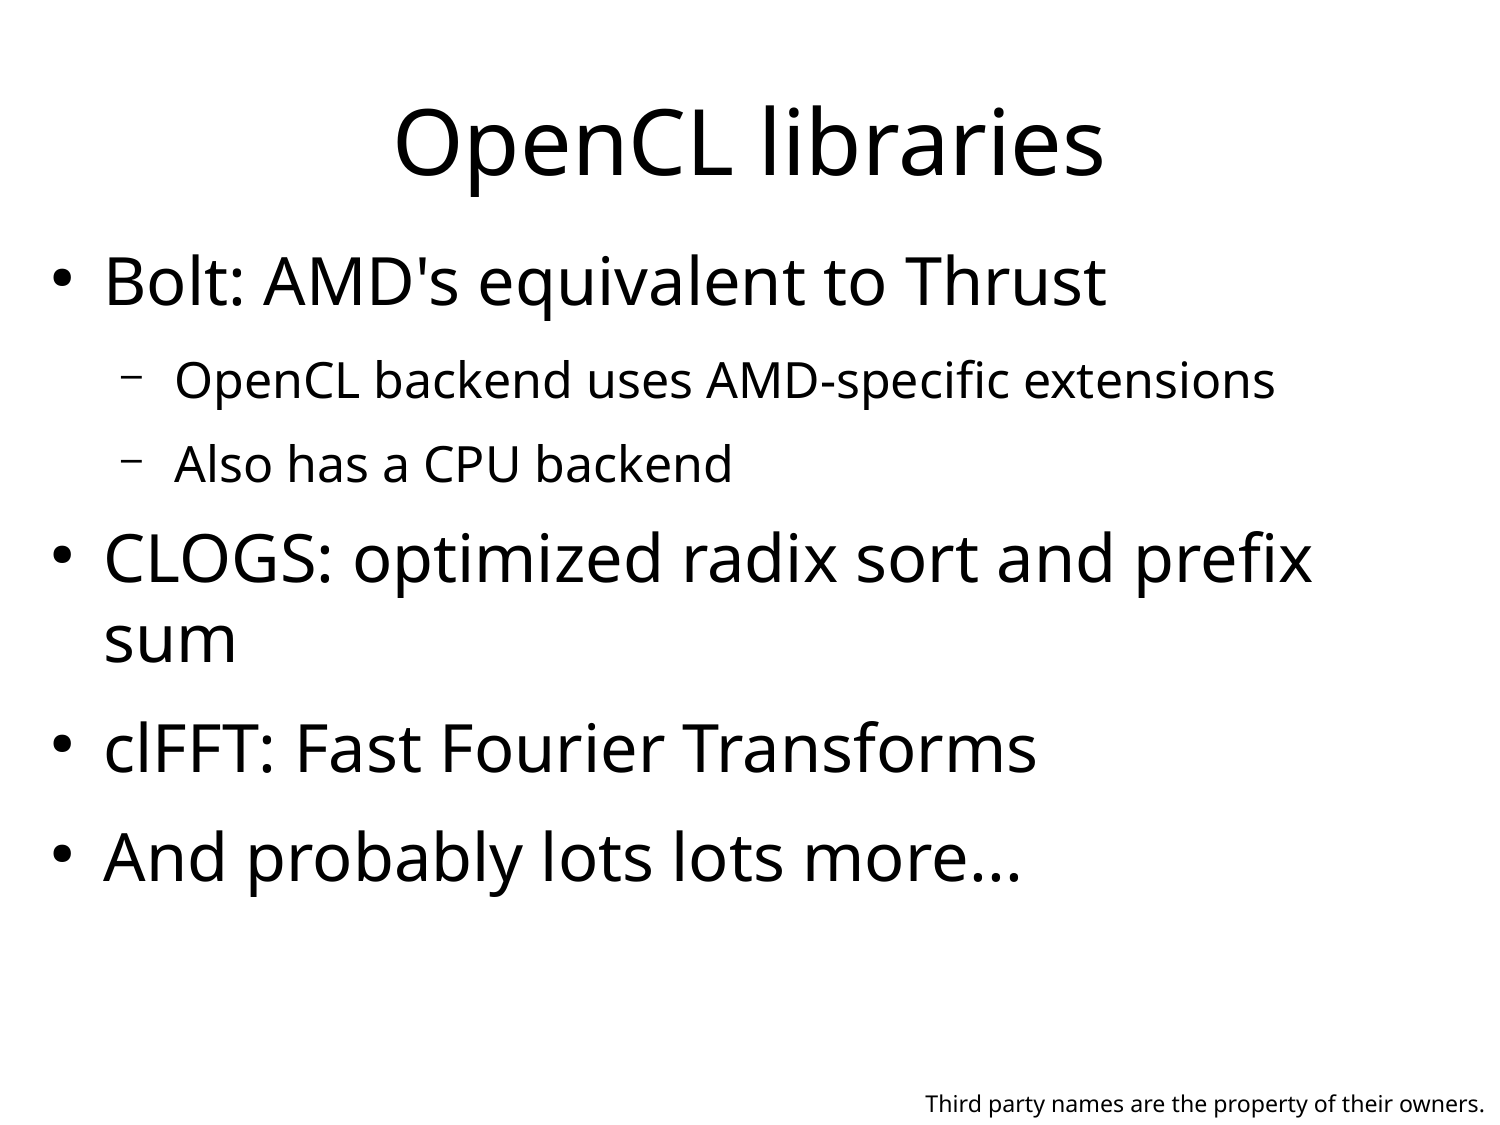

# OpenCL libraries
Bolt: AMD's equivalent to Thrust
OpenCL backend uses AMD-specific extensions
Also has a CPU backend
CLOGS: optimized radix sort and prefix sum
clFFT: Fast Fourier Transforms
And probably lots lots more...
Third party names are the property of their owners.